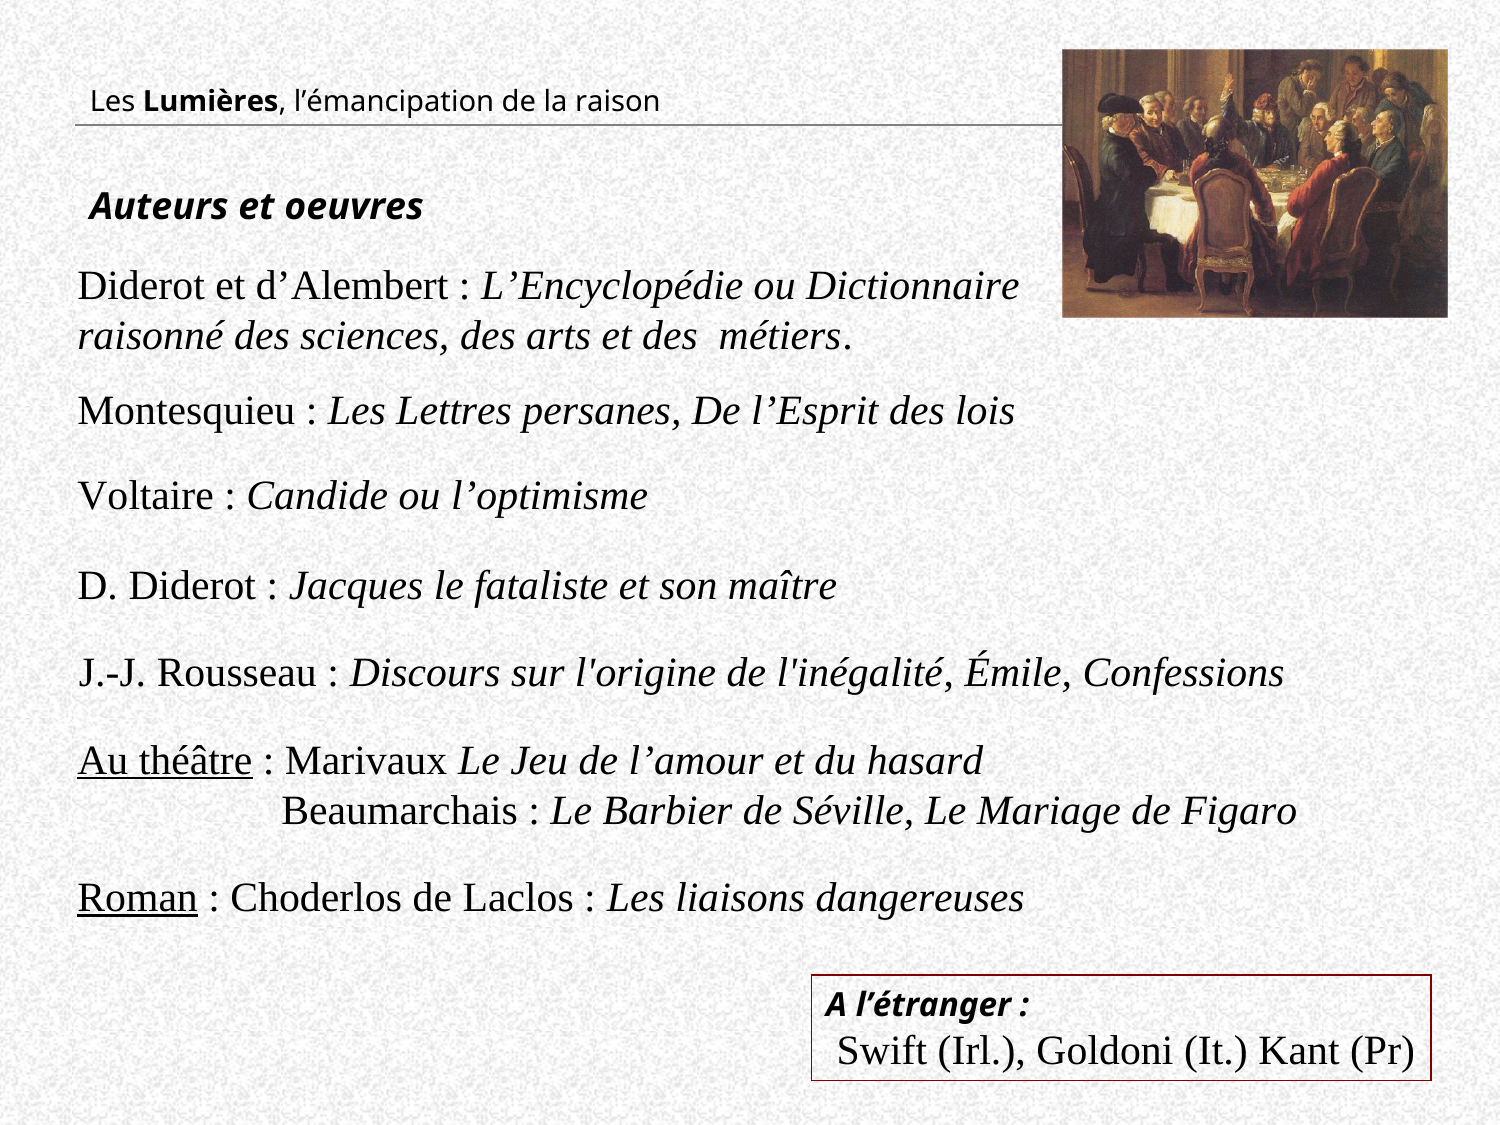

Les Lumières, l’émancipation de la raison
Auteurs et oeuvres
Diderot et d’Alembert : L’Encyclopédie ou Dictionnaire raisonné des sciences, des arts et des métiers.
Montesquieu : Les Lettres persanes, De l’Esprit des lois
Voltaire : Candide ou l’optimisme
D. Diderot : Jacques le fataliste et son maître
J.-J. Rousseau : Discours sur l'origine de l'inégalité, Émile, Confessions
Au théâtre : Marivaux Le Jeu de l’amour et du hasard
Beaumarchais : Le Barbier de Séville, Le Mariage de Figaro
Roman : Choderlos de Laclos : Les liaisons dangereuses
A l’étranger :
 Swift (Irl.), Goldoni (It.) Kant (Pr)